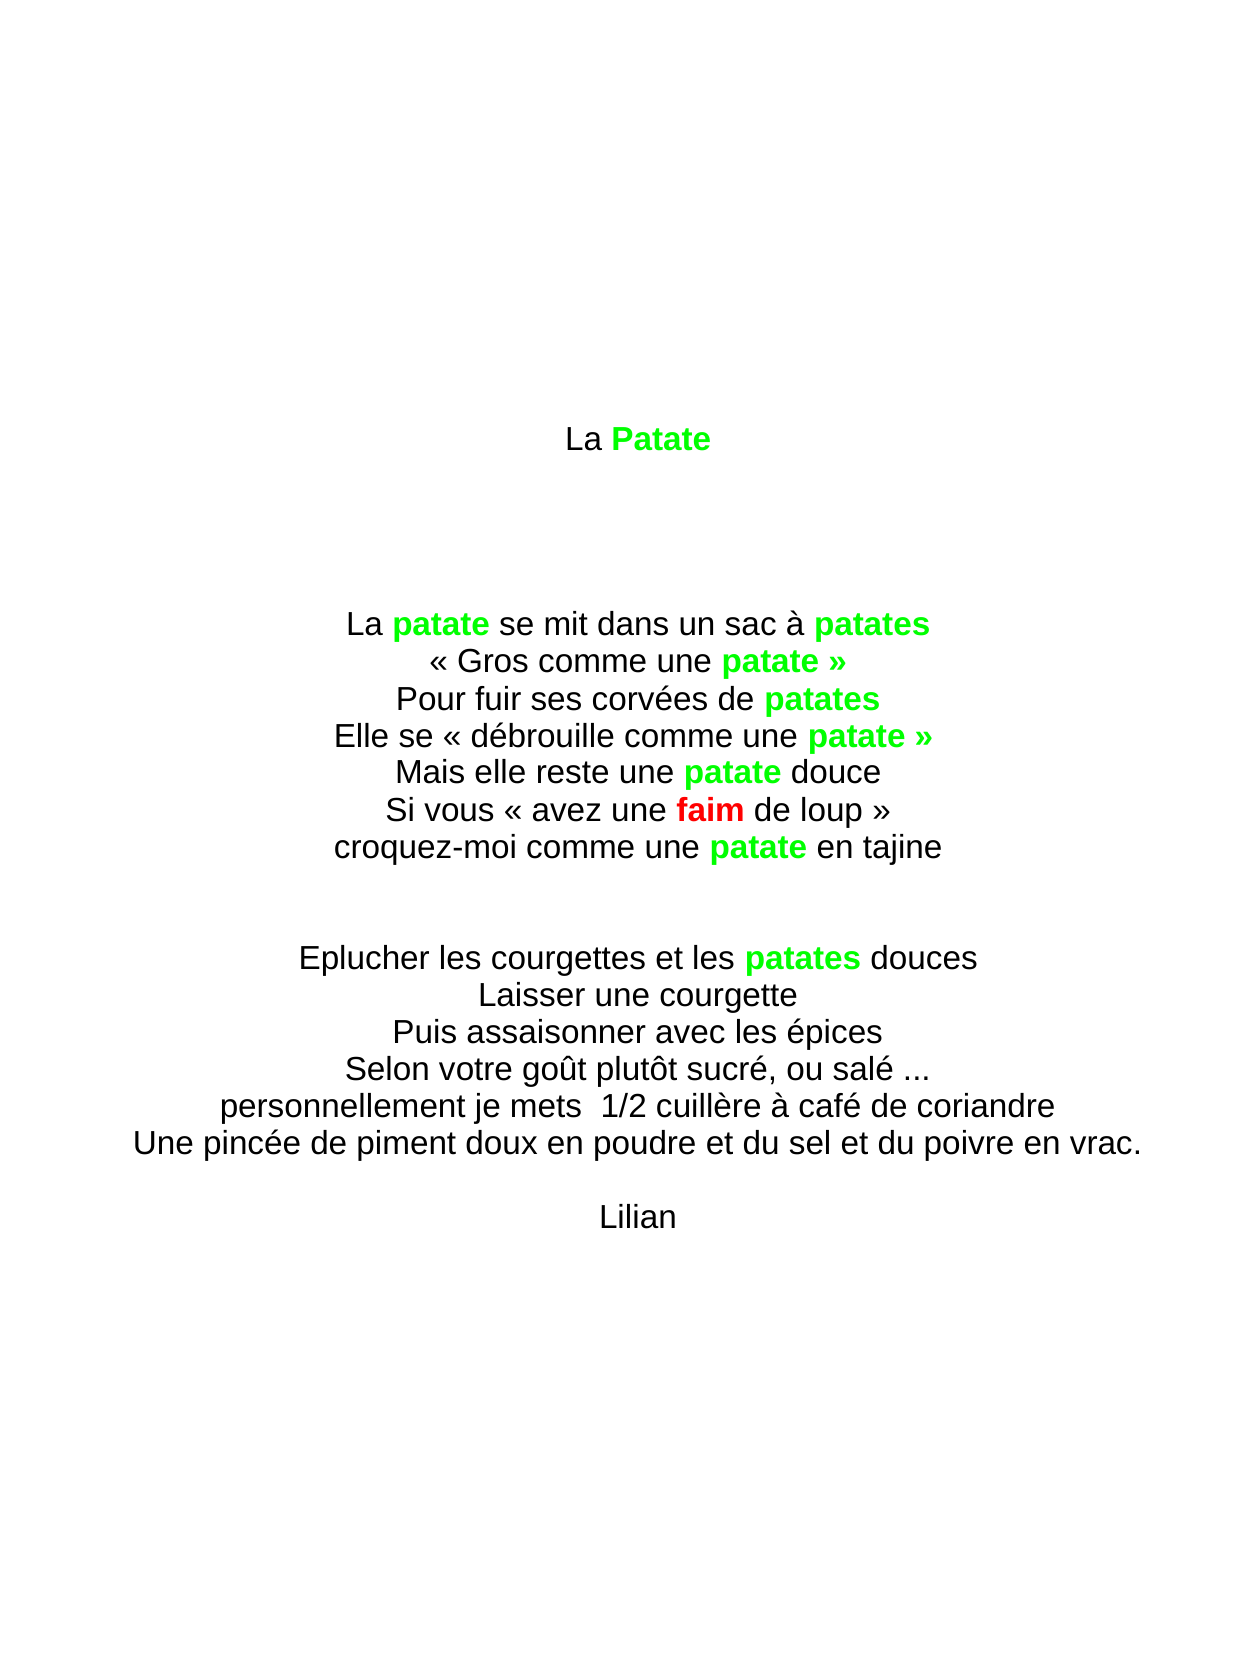

La Patate
La patate se mit dans un sac à patates
« Gros comme une patate »
Pour fuir ses corvées de patates
Elle se « débrouille comme une patate »
Mais elle reste une patate douce
Si vous « avez une faim de loup »
croquez-moi comme une patate en tajine
Eplucher les courgettes et les patates douces
Laisser une courgette
Puis assaisonner avec les épices
Selon votre goût plutôt sucré, ou salé ...
personnellement je mets 1/2 cuillère à café de coriandre
Une pincée de piment doux en poudre et du sel et du poivre en vrac.
Lilian